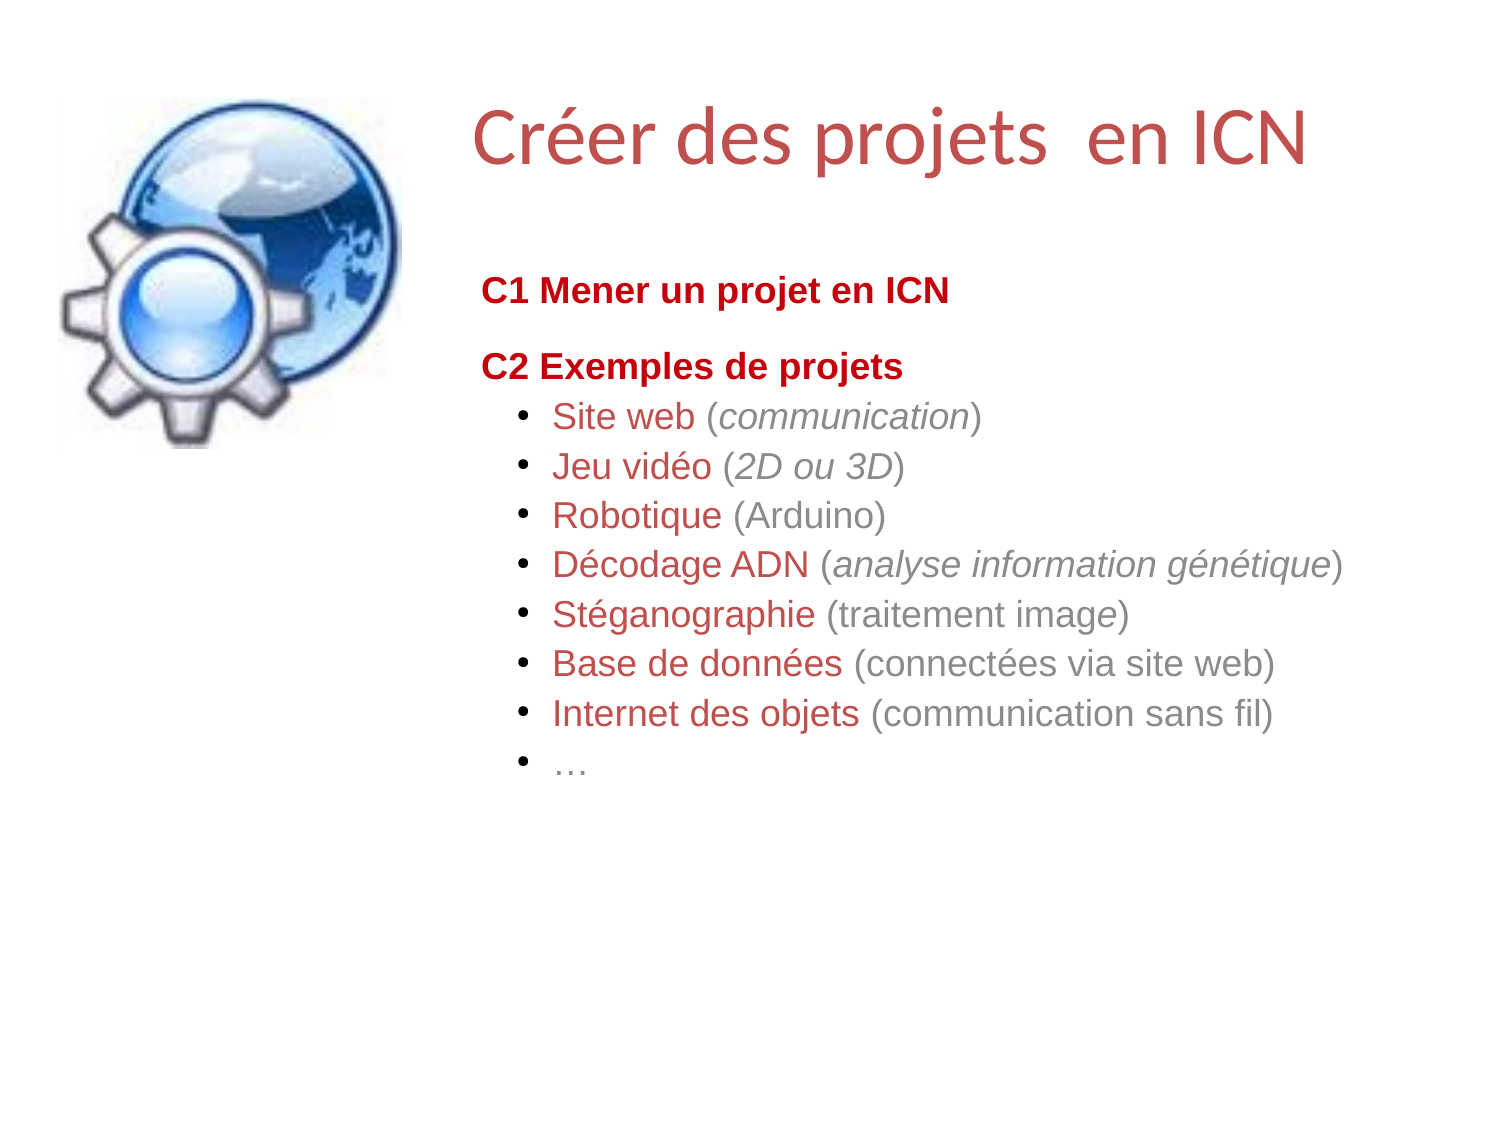

# Créer des projets en ICN
C1 Mener un projet en ICN
C2 Exemples de projets
Site web (communication)
Jeu vidéo (2D ou 3D)
Robotique (Arduino)
Décodage ADN (analyse information génétique)
Stéganographie (traitement image)
Base de données (connectées via site web)
Internet des objets (communication sans fil)
…